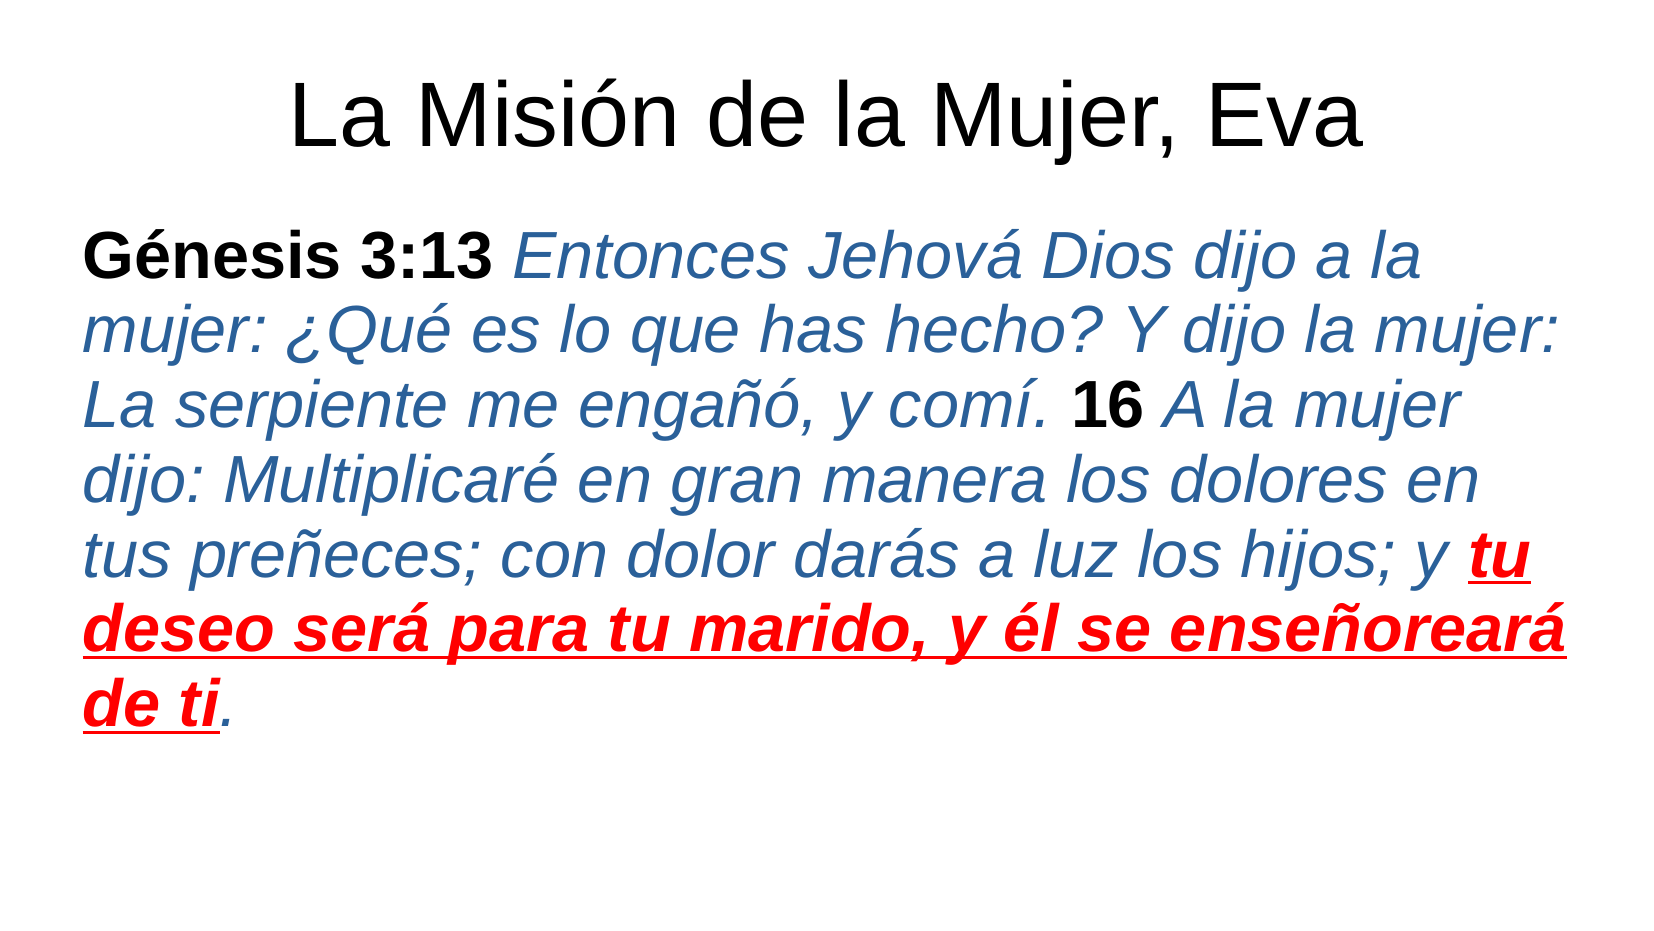

# La Misión de la Mujer, Eva
Génesis 3:13 Entonces Jehová Dios dijo a la mujer: ¿Qué es lo que has hecho? Y dijo la mujer: La serpiente me engañó, y comí. 16 A la mujer dijo: Multiplicaré en gran manera los dolores en tus preñeces; con dolor darás a luz los hijos; y tu deseo será para tu marido, y él se enseñoreará de ti.